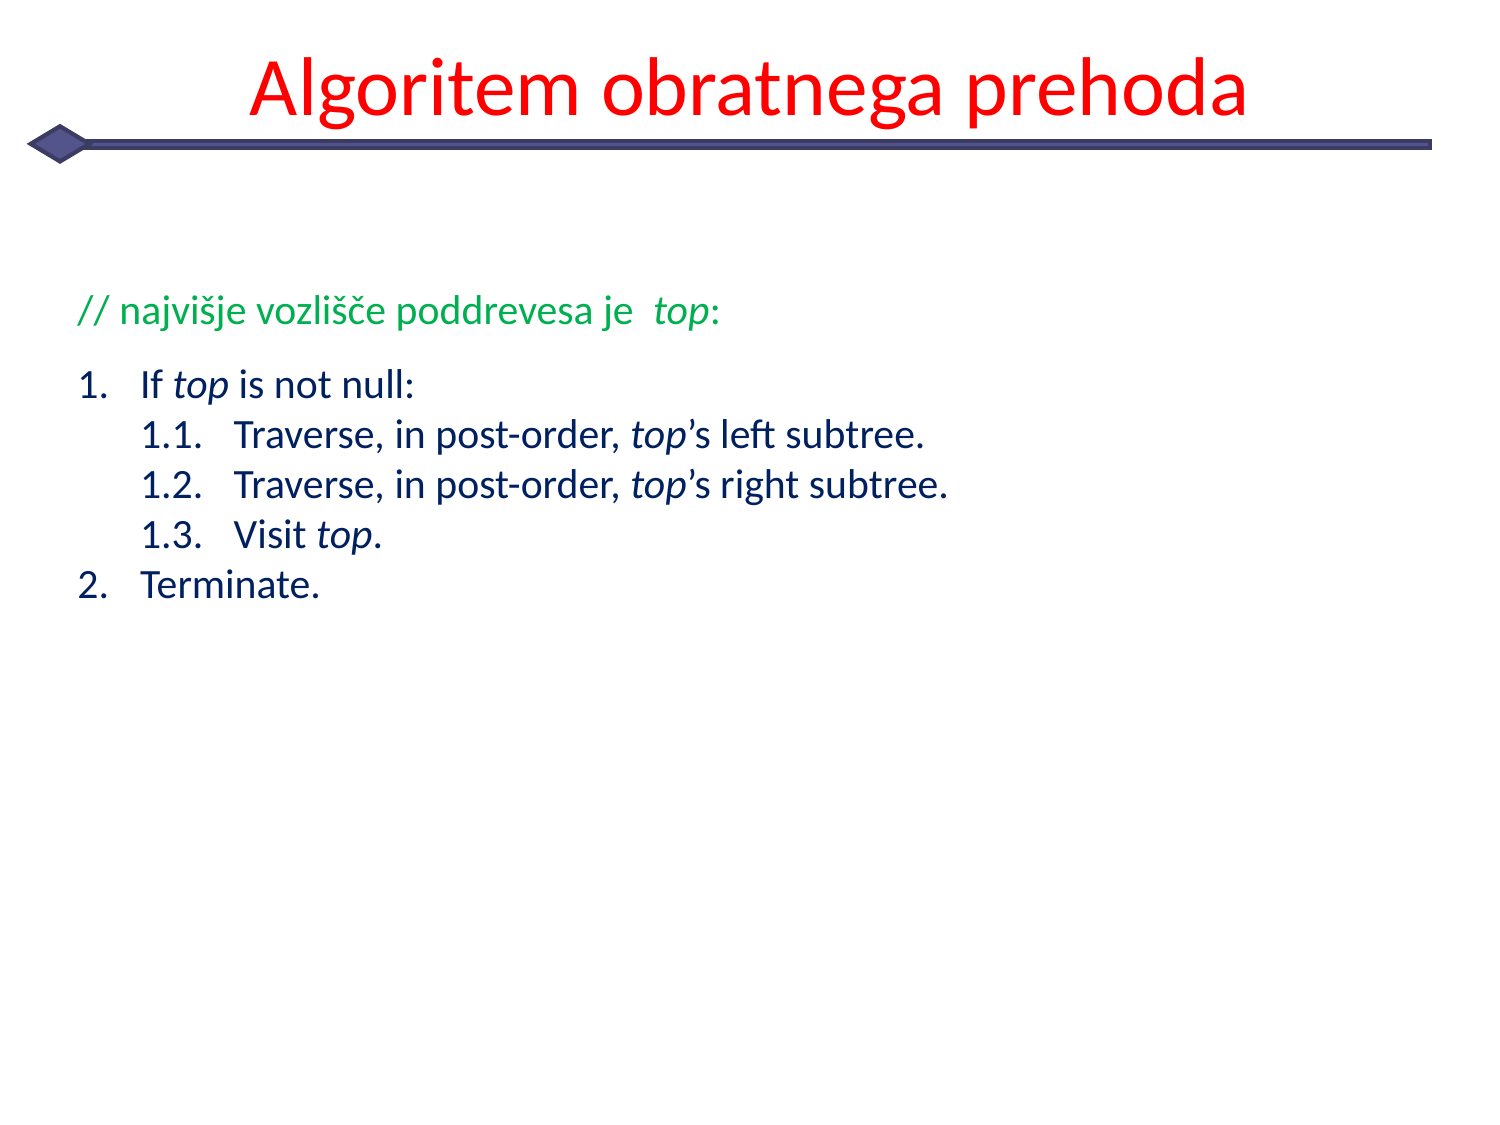

# Algoritem obratnega prehoda
	// najvišje vozlišče poddrevesa je top:
	1.	If top is not null:
	1.1.	Traverse, in post-order, top’s left subtree.
	1.2.	Traverse, in post-order, top’s right subtree.
	1.3.	Visit top.
2.	Terminate.